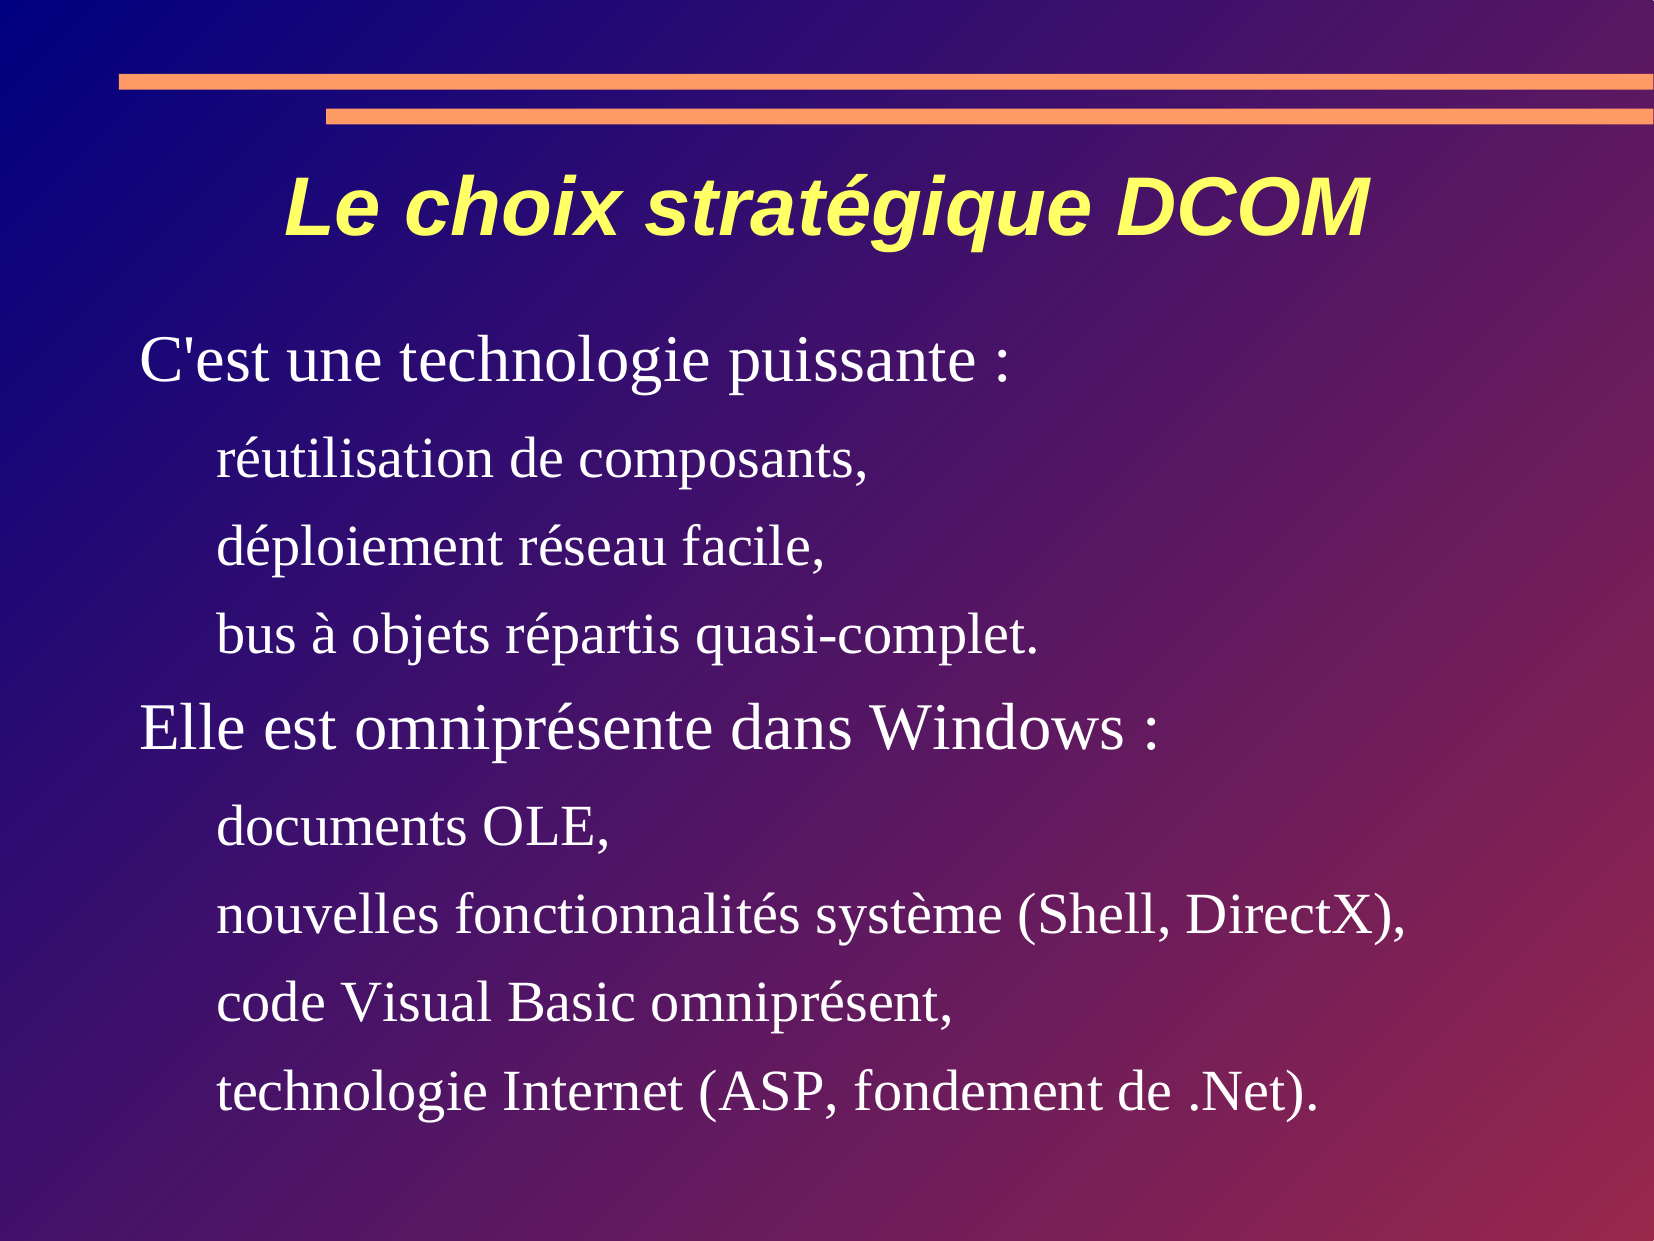

# Le choix stratégique DCOM
C'est une technologie puissante :
réutilisation de composants,
déploiement réseau facile,
bus à objets répartis quasi-complet.
Elle est omniprésente dans Windows :
documents OLE,
nouvelles fonctionnalités système (Shell, DirectX),
code Visual Basic omniprésent,
technologie Internet (ASP, fondement de .Net).